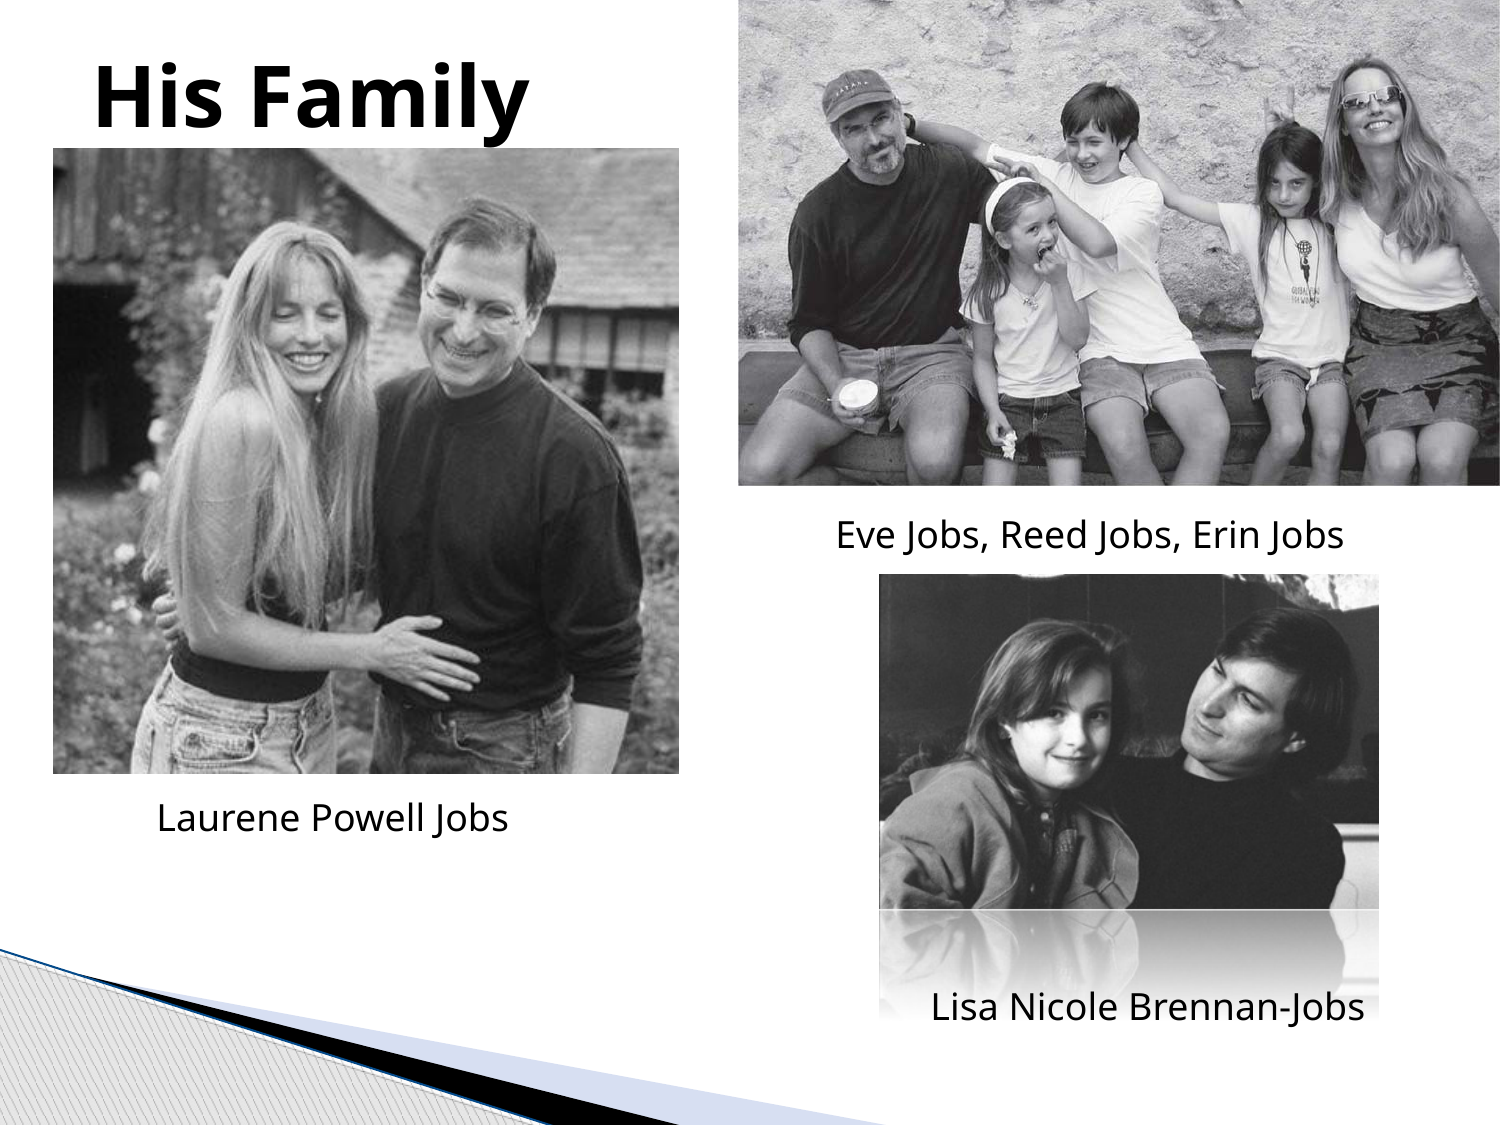

# His Family
Eve Jobs, Reed Jobs, Erin Jobs
Laurene Powell Jobs
Lisa Nicole Brennan-Jobs